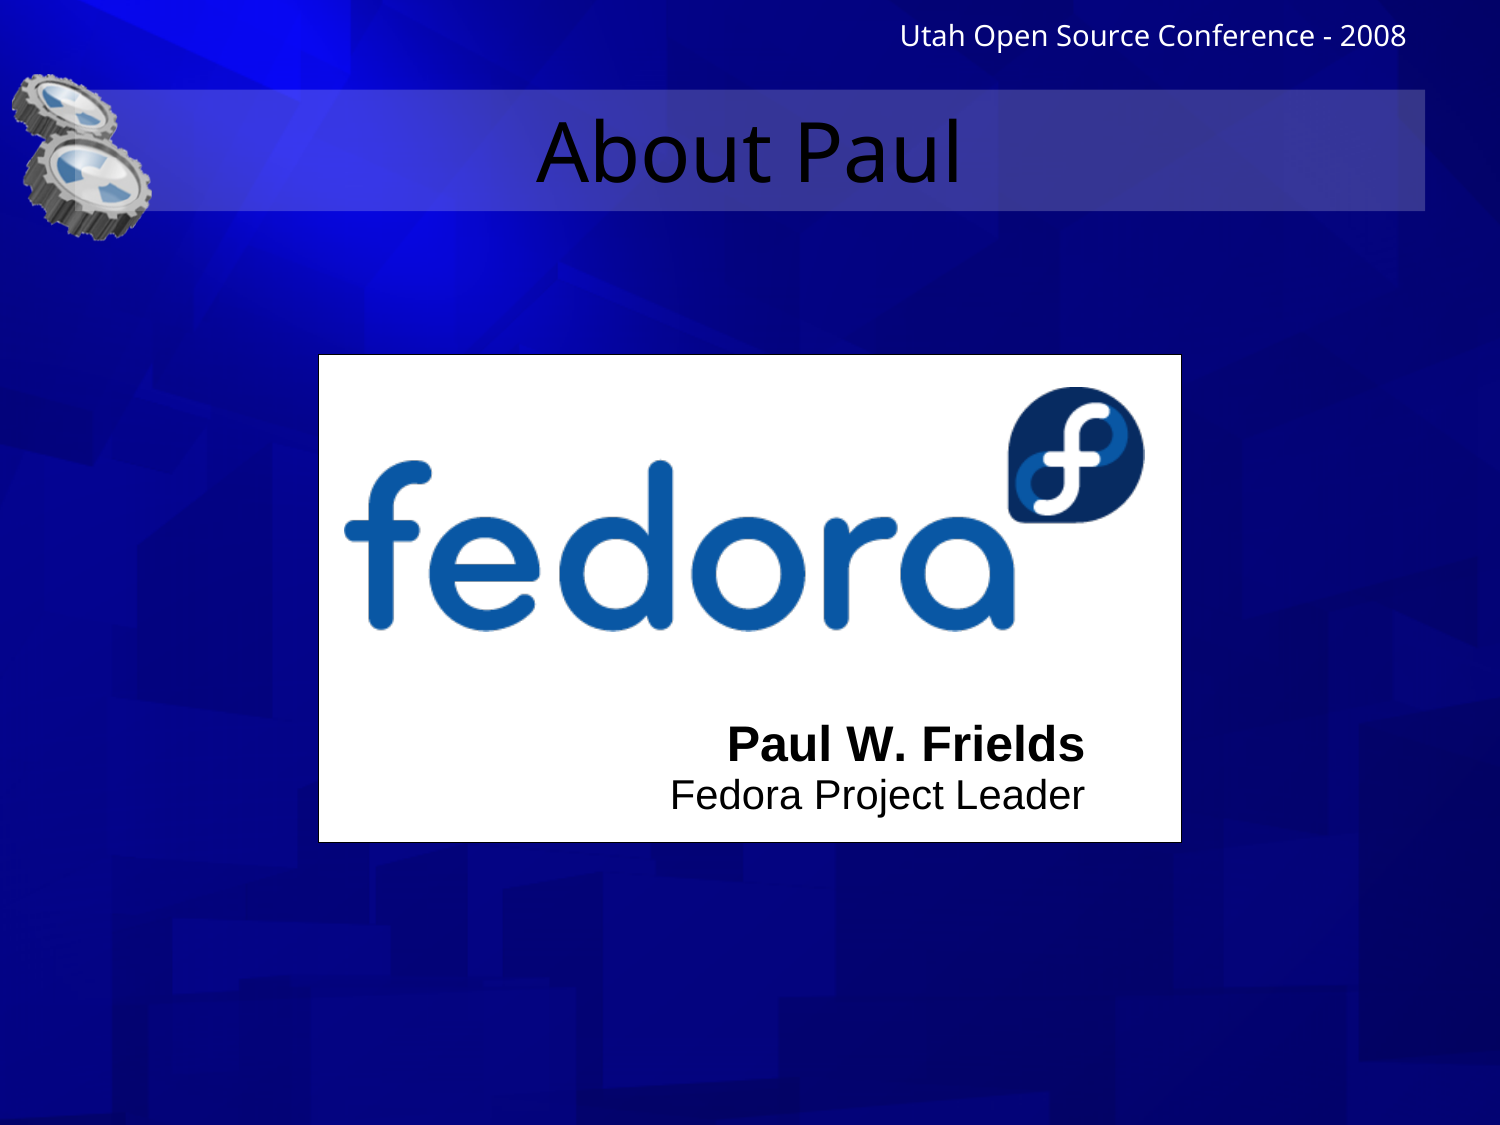

# About Paul
Paul W. Frields
Fedora Project Leader